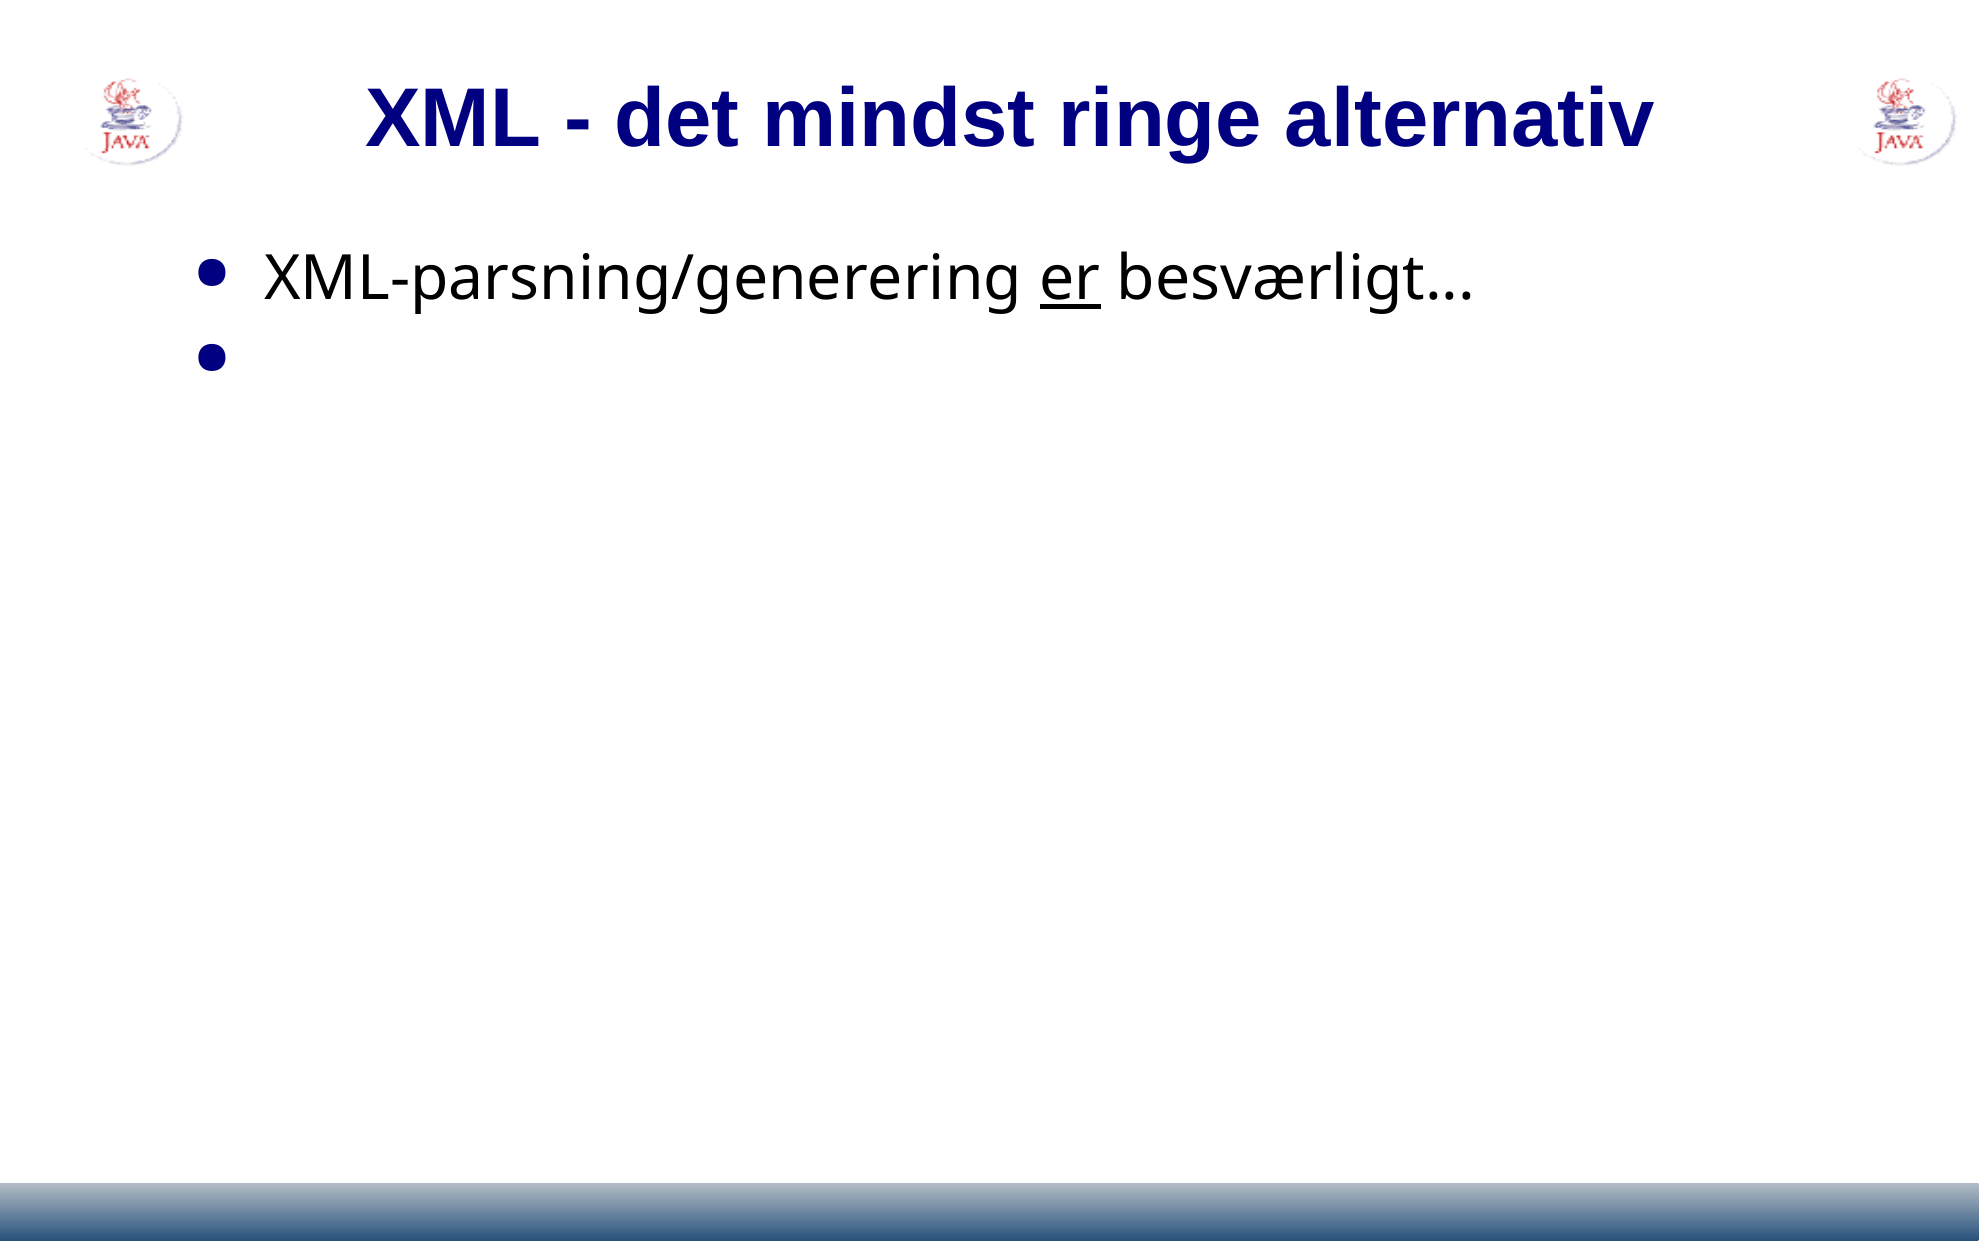

# XML - det mindst ringe alternativ
XML-parsning/generering er besværligt...